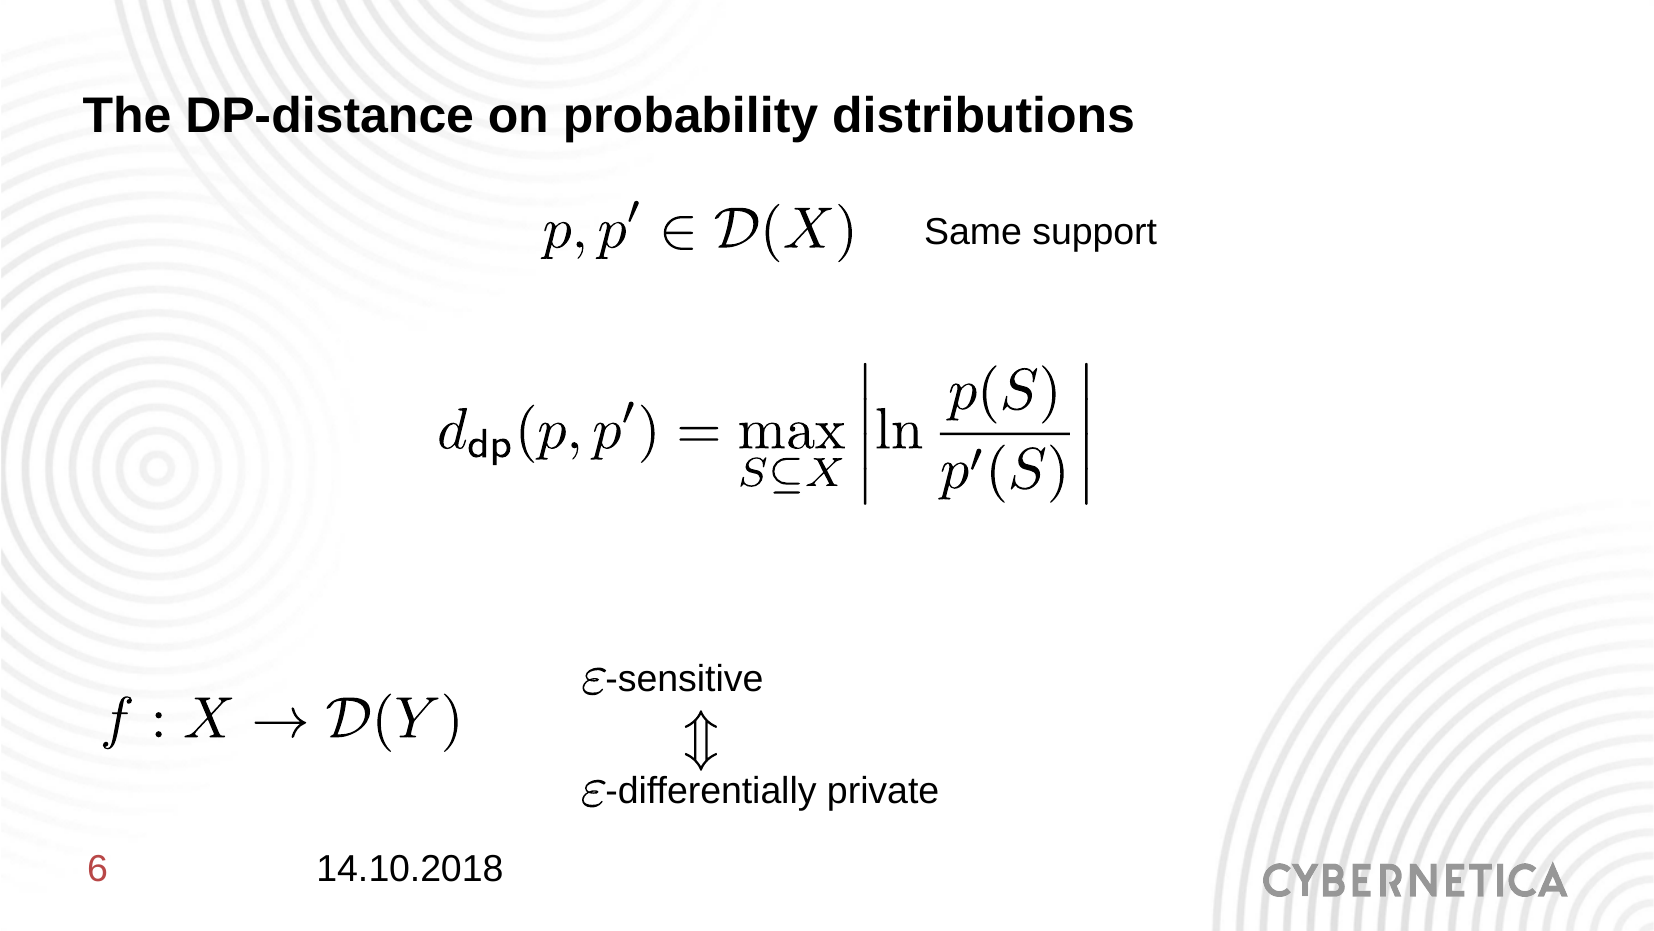

# The DP-distance on probability distributions
Same support
-sensitive
-differentially private
6
01.04.2000